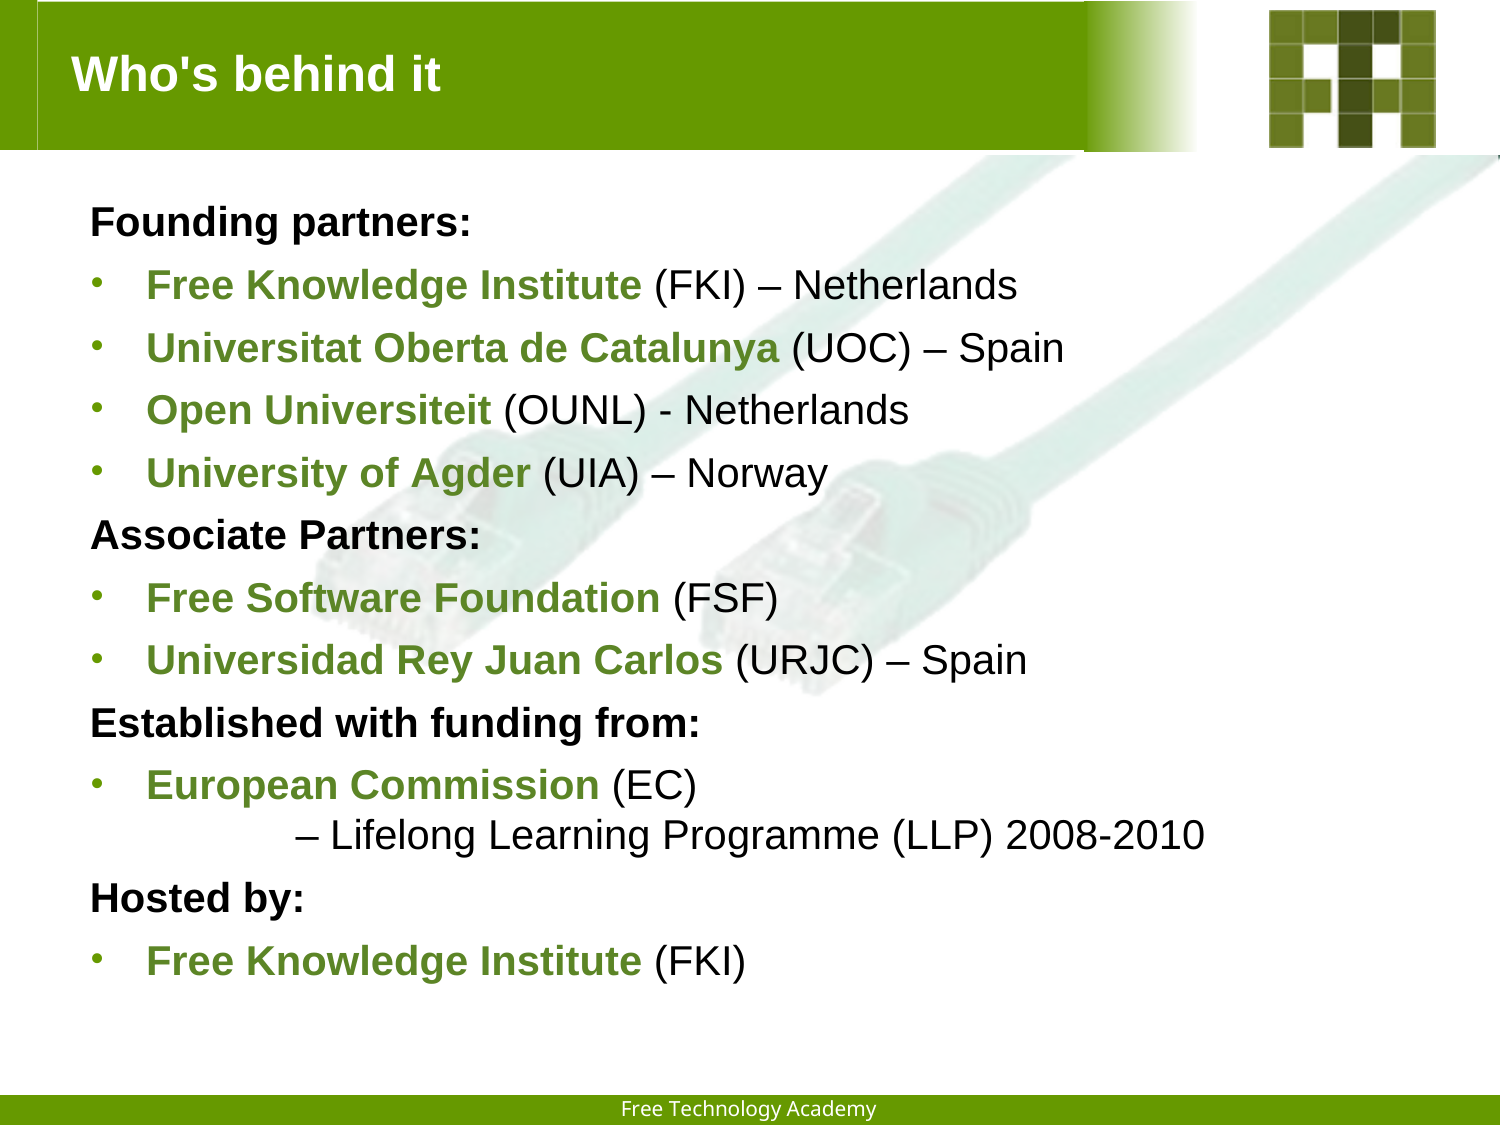

# Who's behind it
Founding partners:
Free Knowledge Institute (FKI) – Netherlands
Universitat Oberta de Catalunya (UOC) – Spain
Open Universiteit (OUNL) - Netherlands
University of Agder (UIA) – Norway
Associate Partners:
Free Software Foundation (FSF)
Universidad Rey Juan Carlos (URJC) – Spain
Established with funding from:
European Commission (EC)
 – Lifelong Learning Programme (LLP) 2008-2010
Hosted by:
Free Knowledge Institute (FKI)